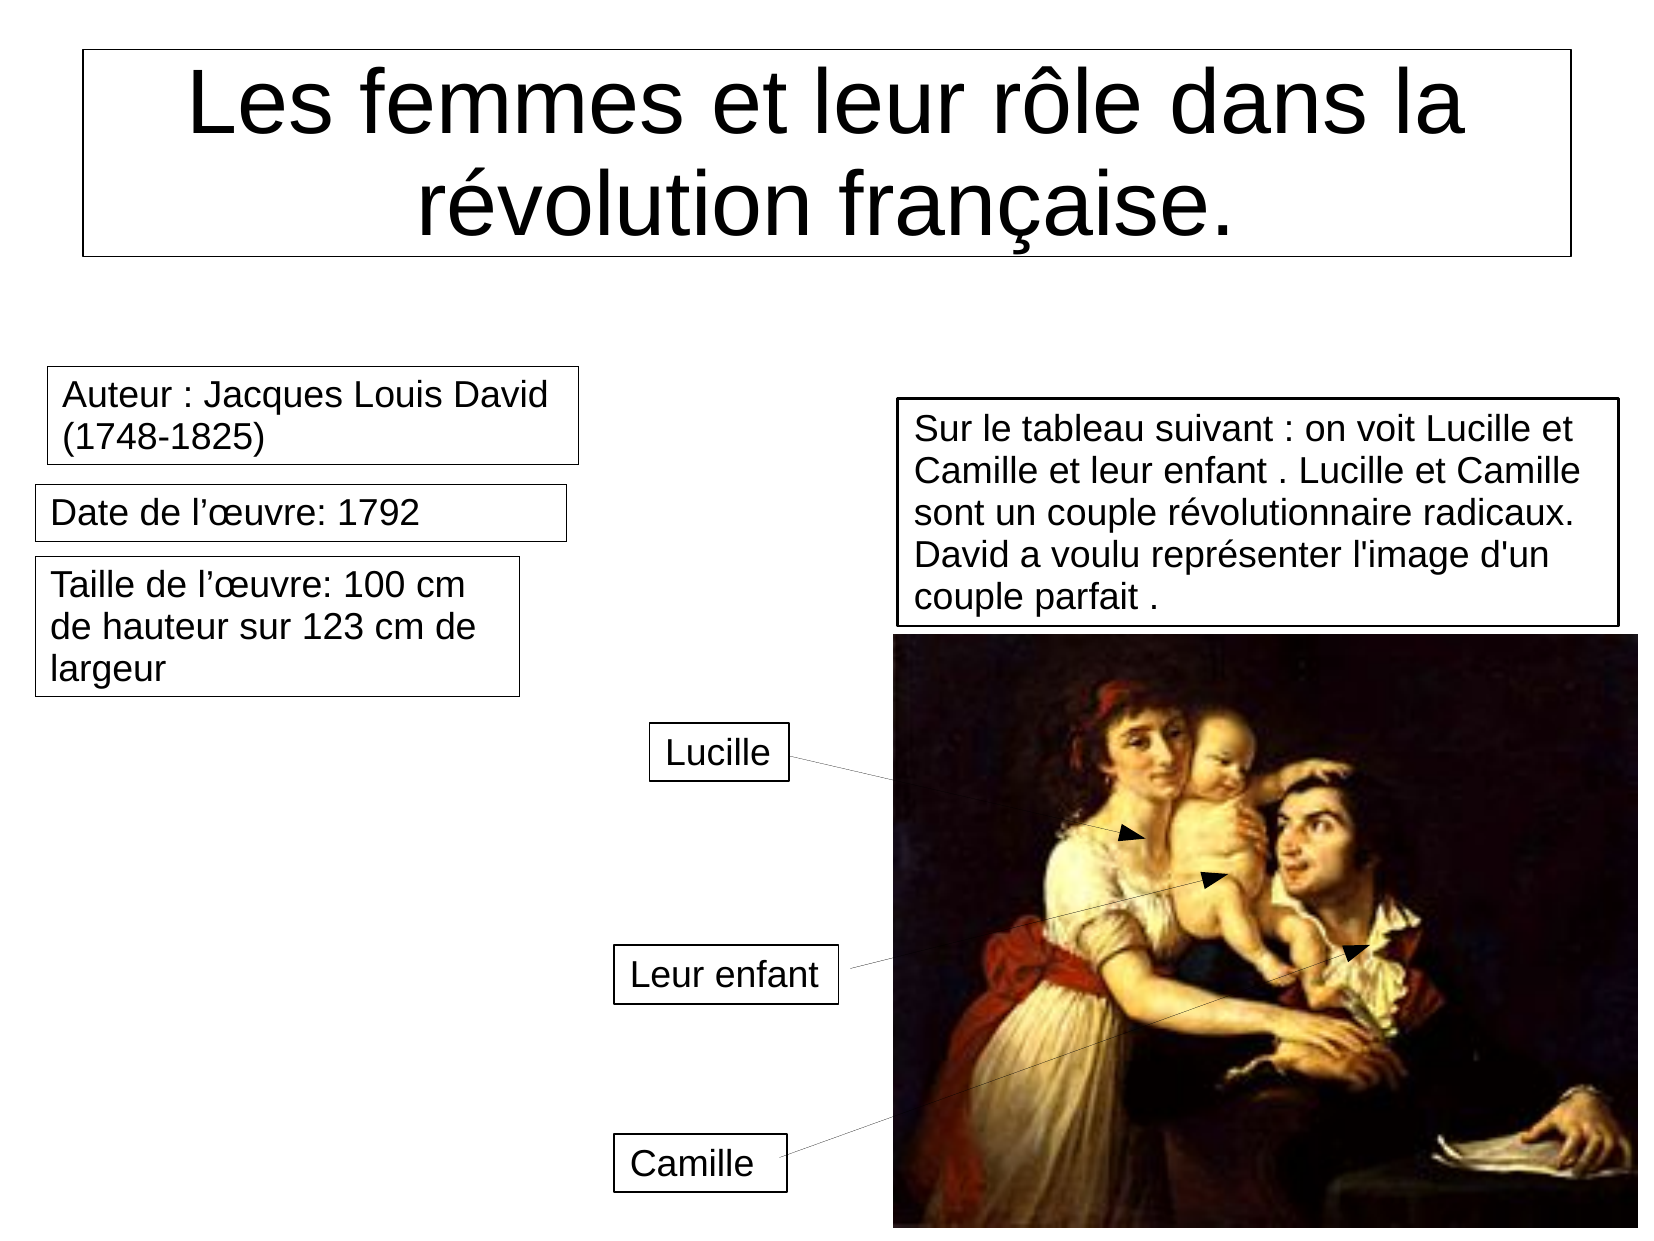

# Les femmes et leur rôle dans la révolution française.
Auteur : Jacques Louis David
(1748-1825)
Sur le tableau suivant : on voit Lucille et Camille et leur enfant . Lucille et Camille sont un couple révolutionnaire radicaux. David a voulu représenter l'image d'un couple parfait .
Date de l’œuvre: 1792
Taille de l’œuvre: 100 cm de hauteur sur 123 cm de largeur
Lucille
Leur enfant
Camille